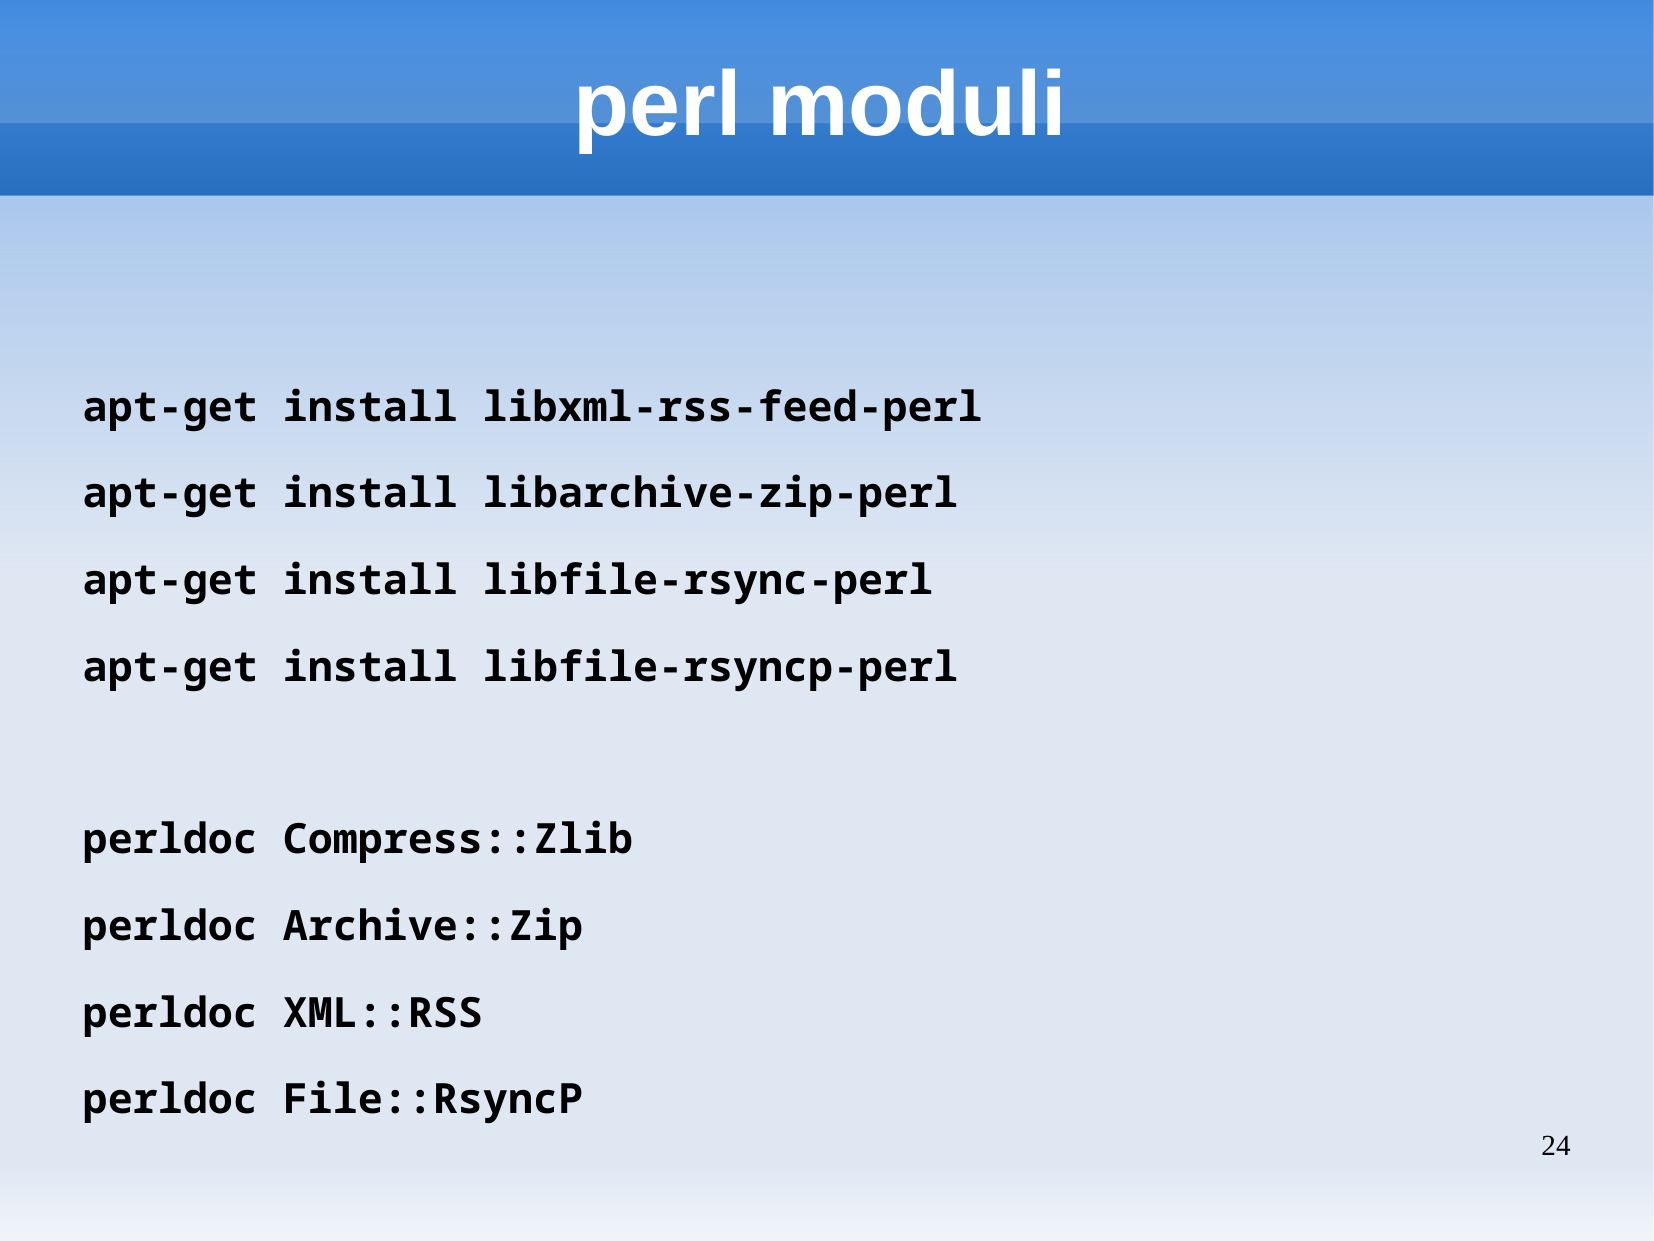

# perl moduli
apt-get install libxml-rss-feed-perl
apt-get install libarchive-zip-perl
apt-get install libfile-rsync-perl
apt-get install libfile-rsyncp-perl
perldoc Compress::Zlib
perldoc Archive::Zip
perldoc XML::RSS
perldoc File::RsyncP
24